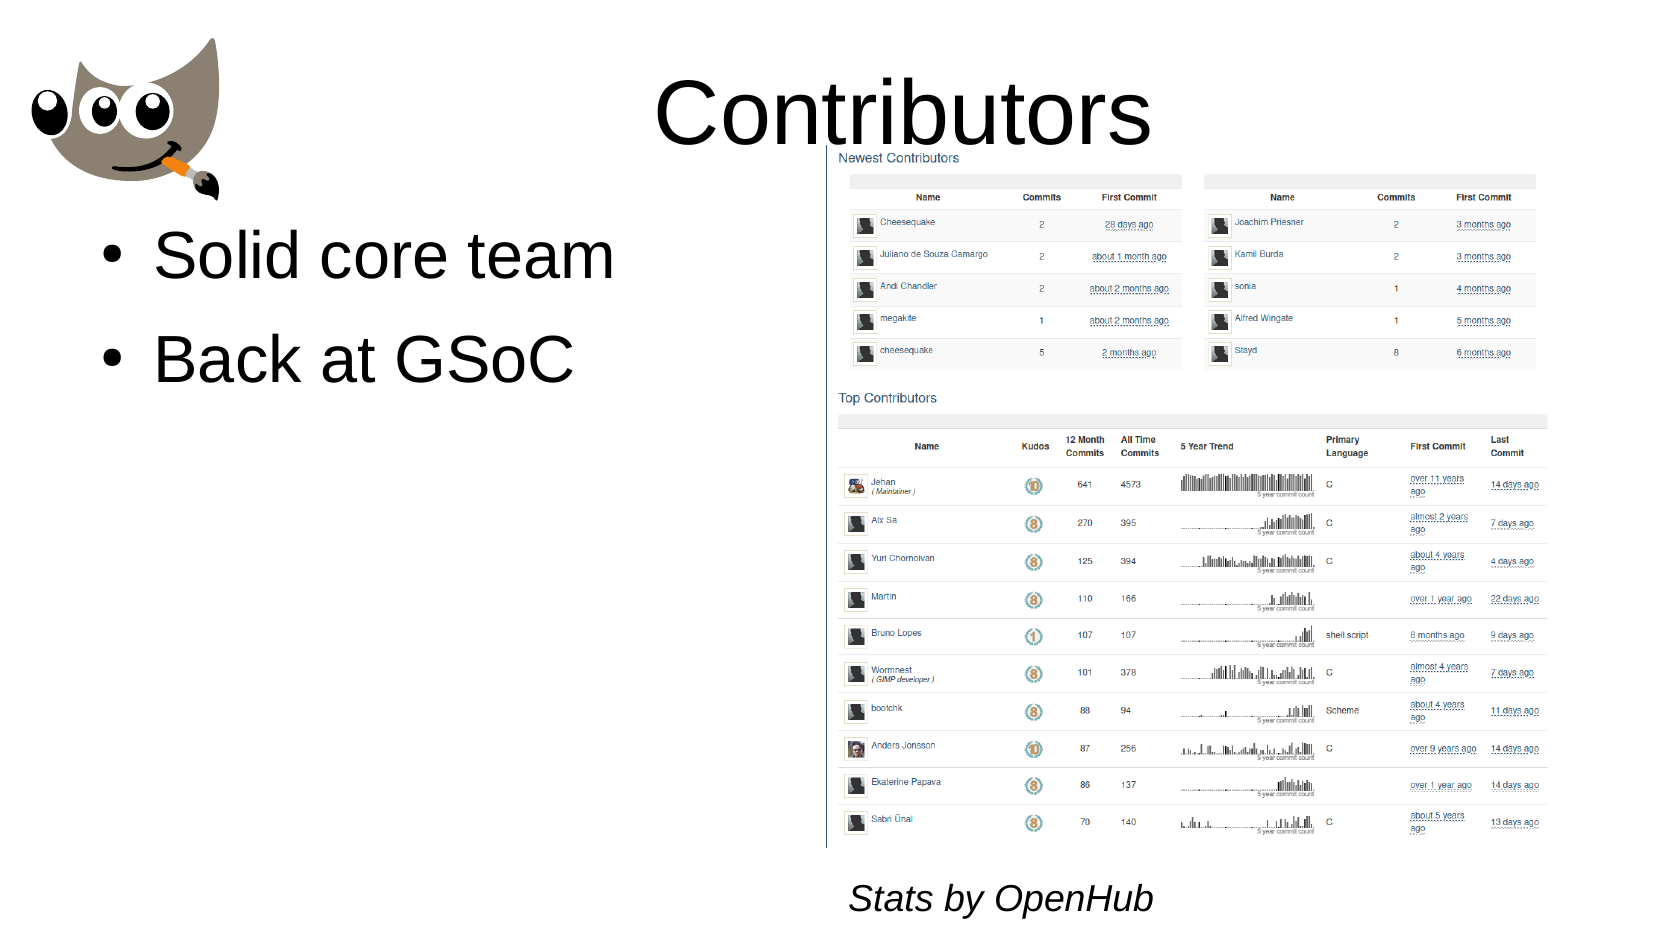

# Contributors
Solid core team
Back at GSoC
Stats by OpenHub